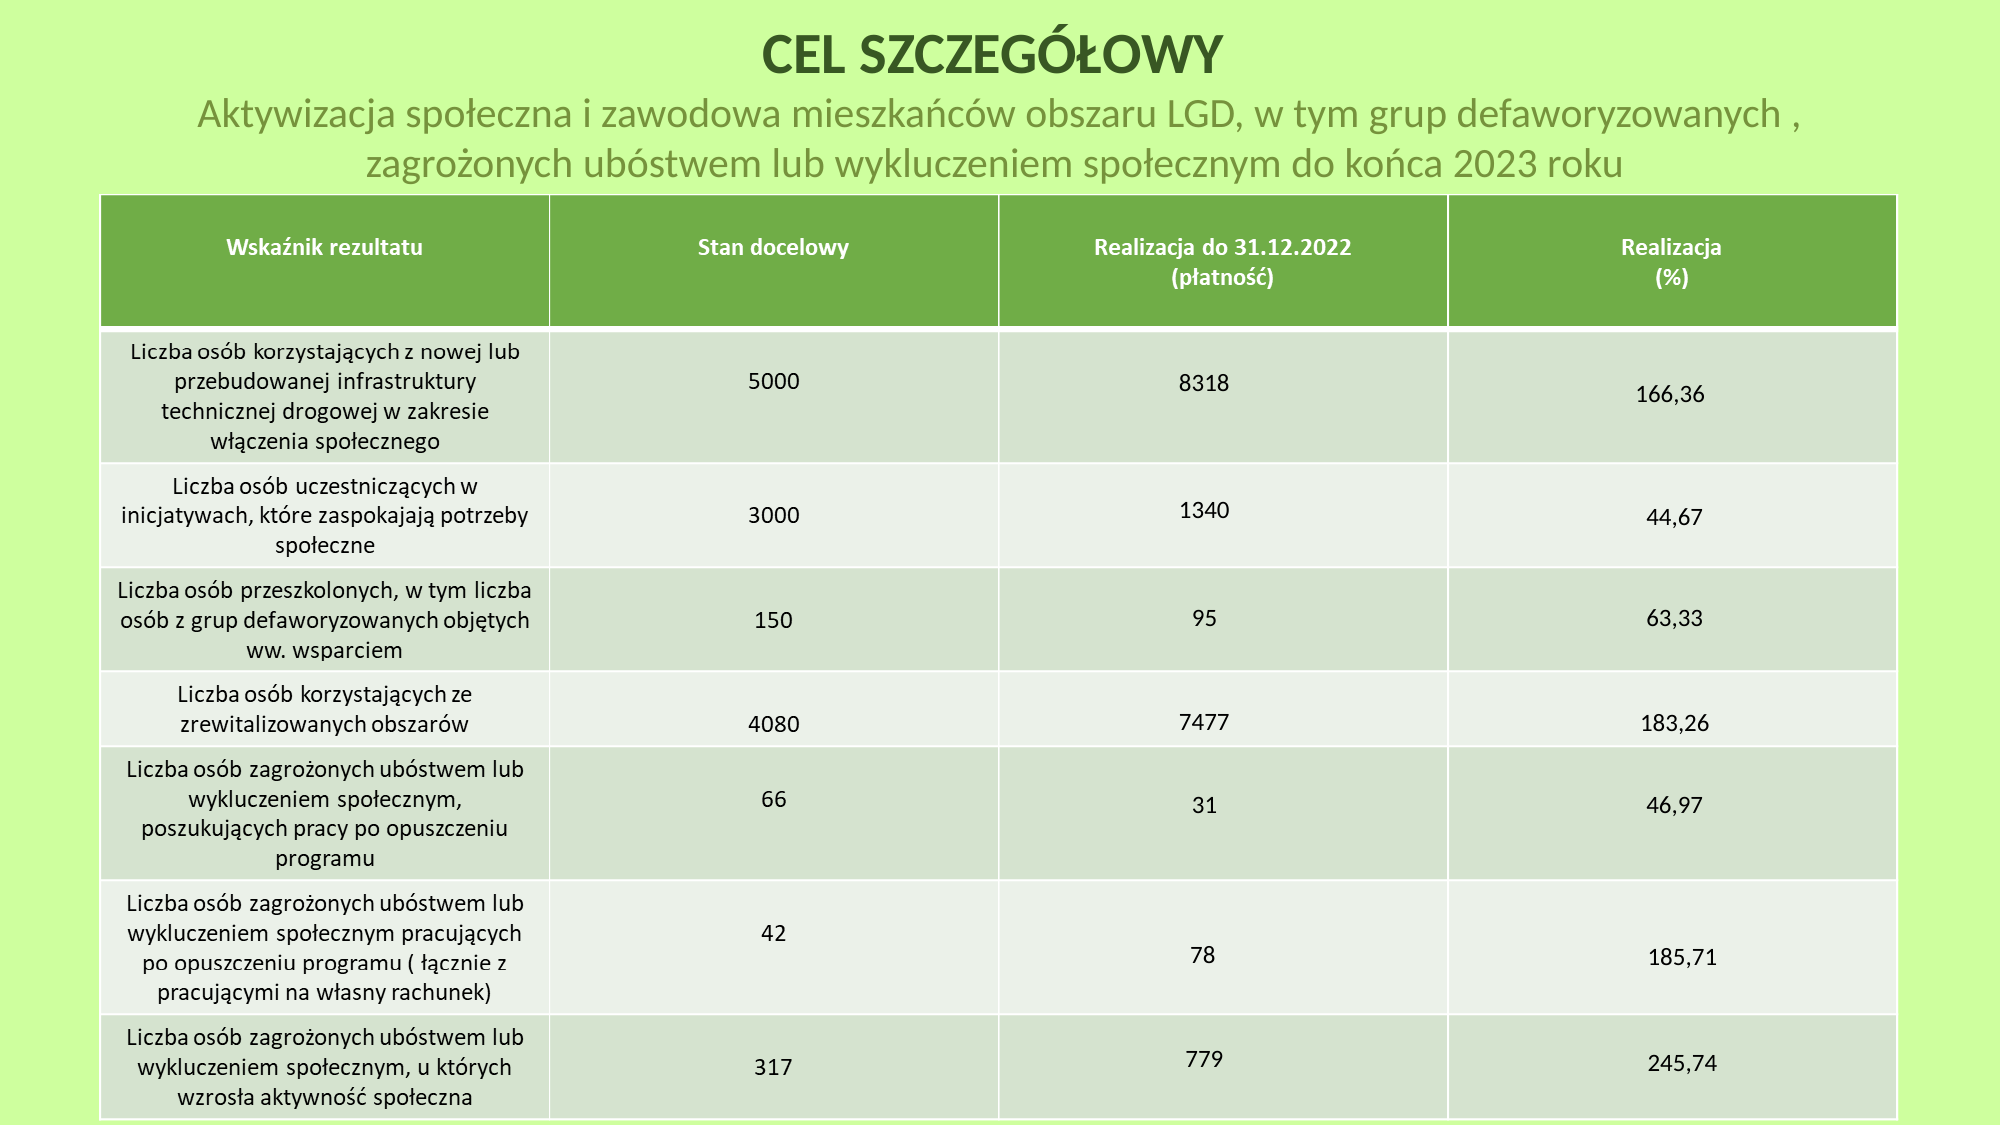

# CEL SZCZEGÓŁOWY Aktywizacja społeczna i zawodowa mieszkańców obszaru LGD, w tym grup defaworyzowanych , zagrożonych ubóstwem lub wykluczeniem społecznym do końca 2023 roku
8318
166,36
1340
44,67
95
63,33
7477
183,26
31
46,97
78
185,71
779
245,74